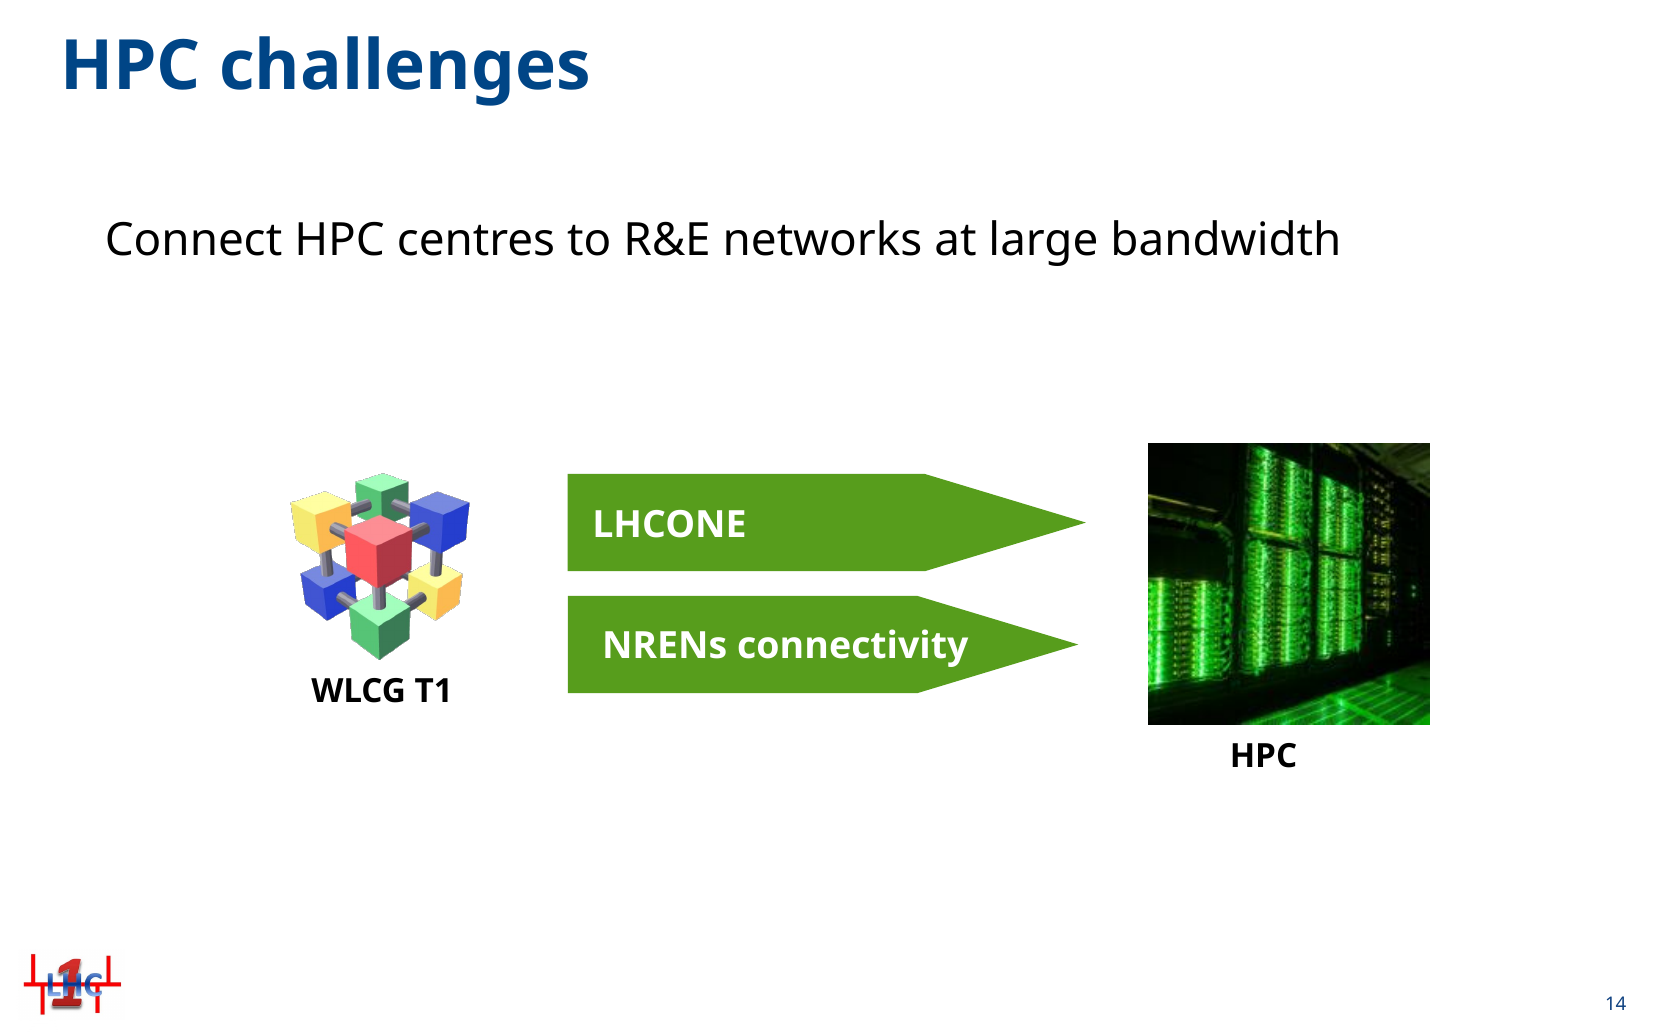

# HPC challenges
Connect HPC centres to R&E networks at large bandwidth
 LHCONE
 NRENs connectivity
WLCG T1
HPC